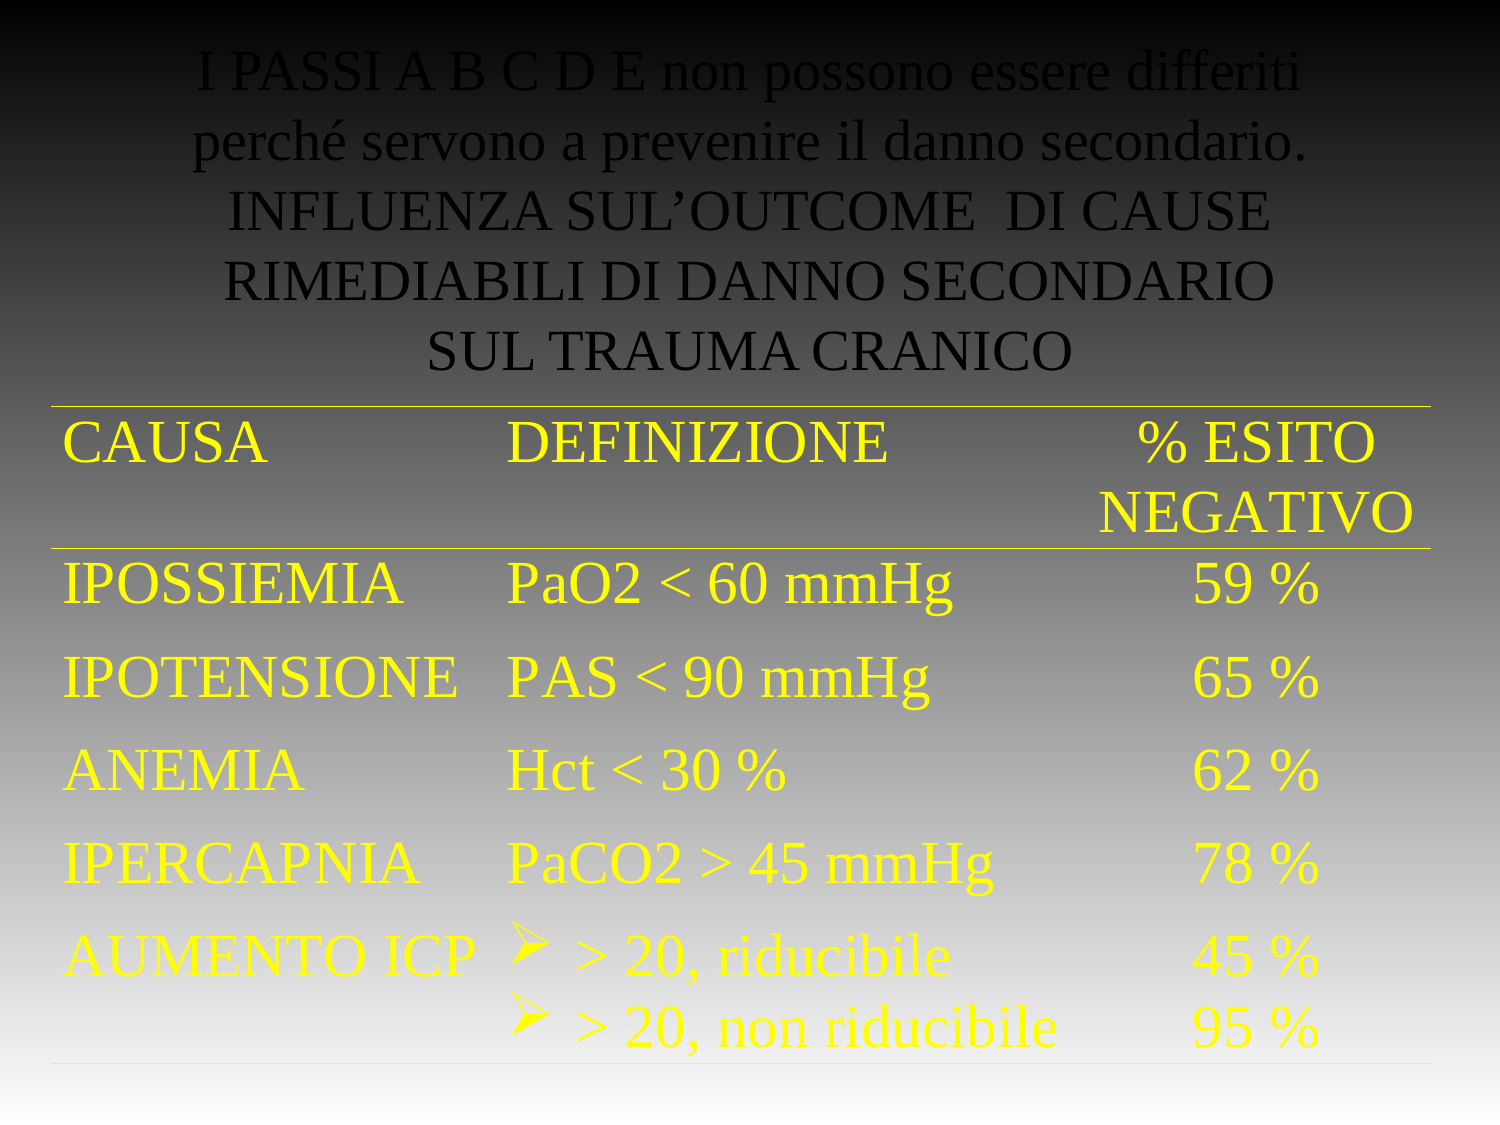

I PASSI A B C D E non possono essere differiti
perché servono a prevenire il danno secondario.
INFLUENZA SUL’OUTCOME DI CAUSE RIMEDIABILI DI DANNO SECONDARIO
SUL TRAUMA CRANICO